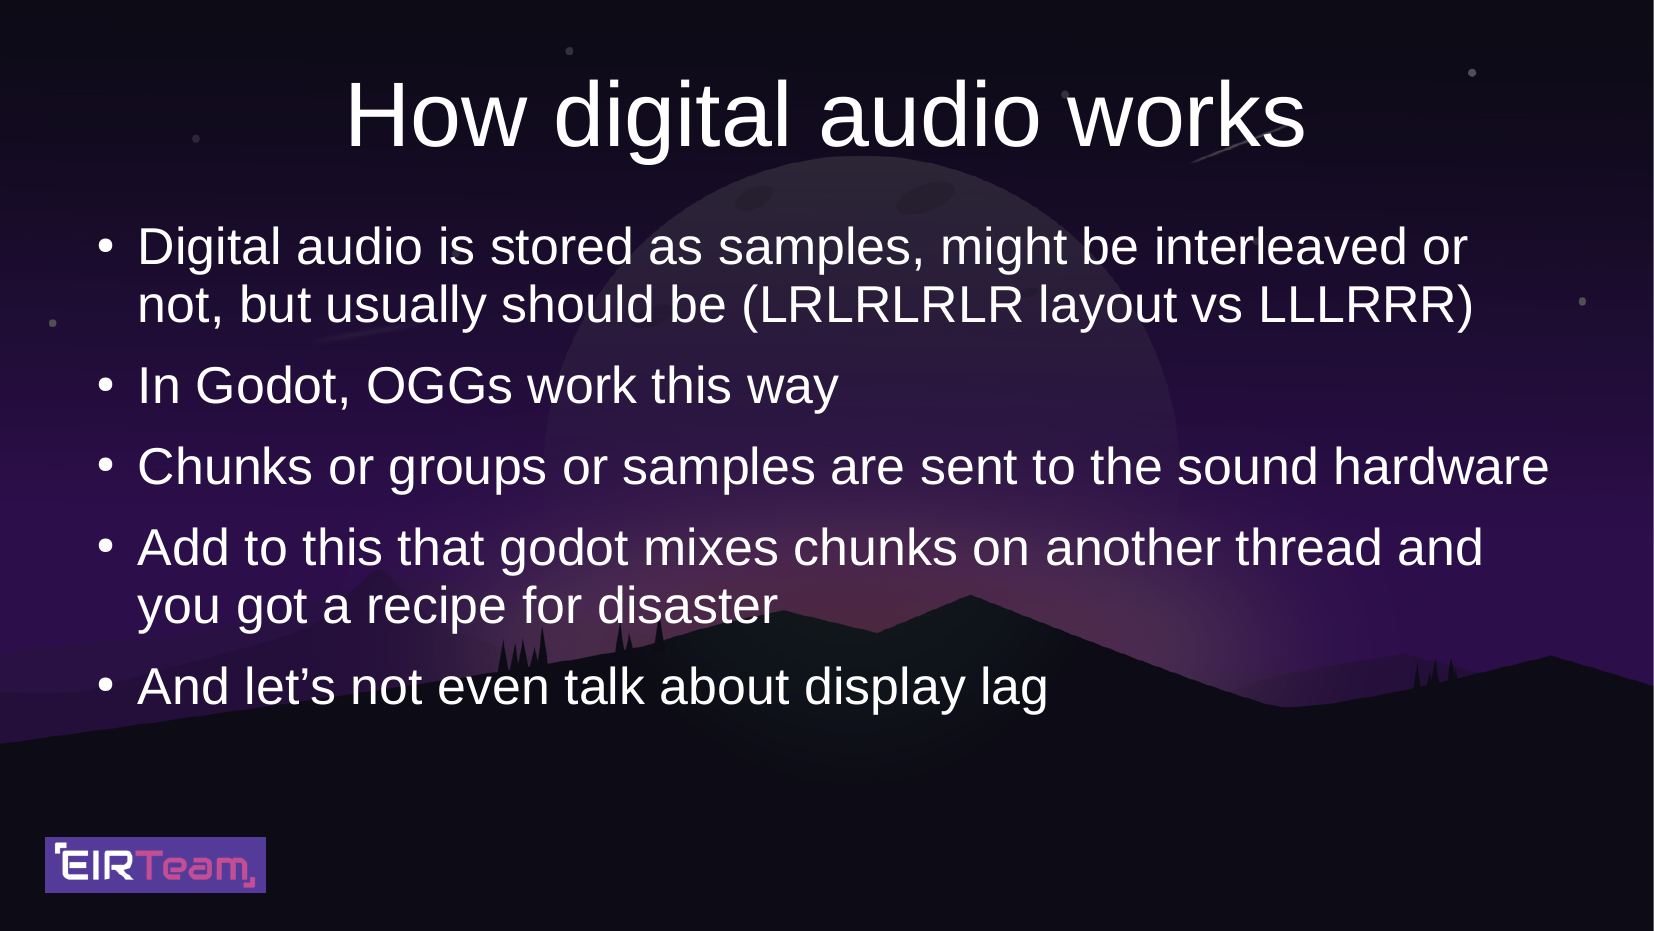

# How digital audio works
Digital audio is stored as samples, might be interleaved or not, but usually should be (LRLRLRLR layout vs LLLRRR)
In Godot, OGGs work this way
Chunks or groups or samples are sent to the sound hardware
Add to this that godot mixes chunks on another thread and you got a recipe for disaster
And let’s not even talk about display lag